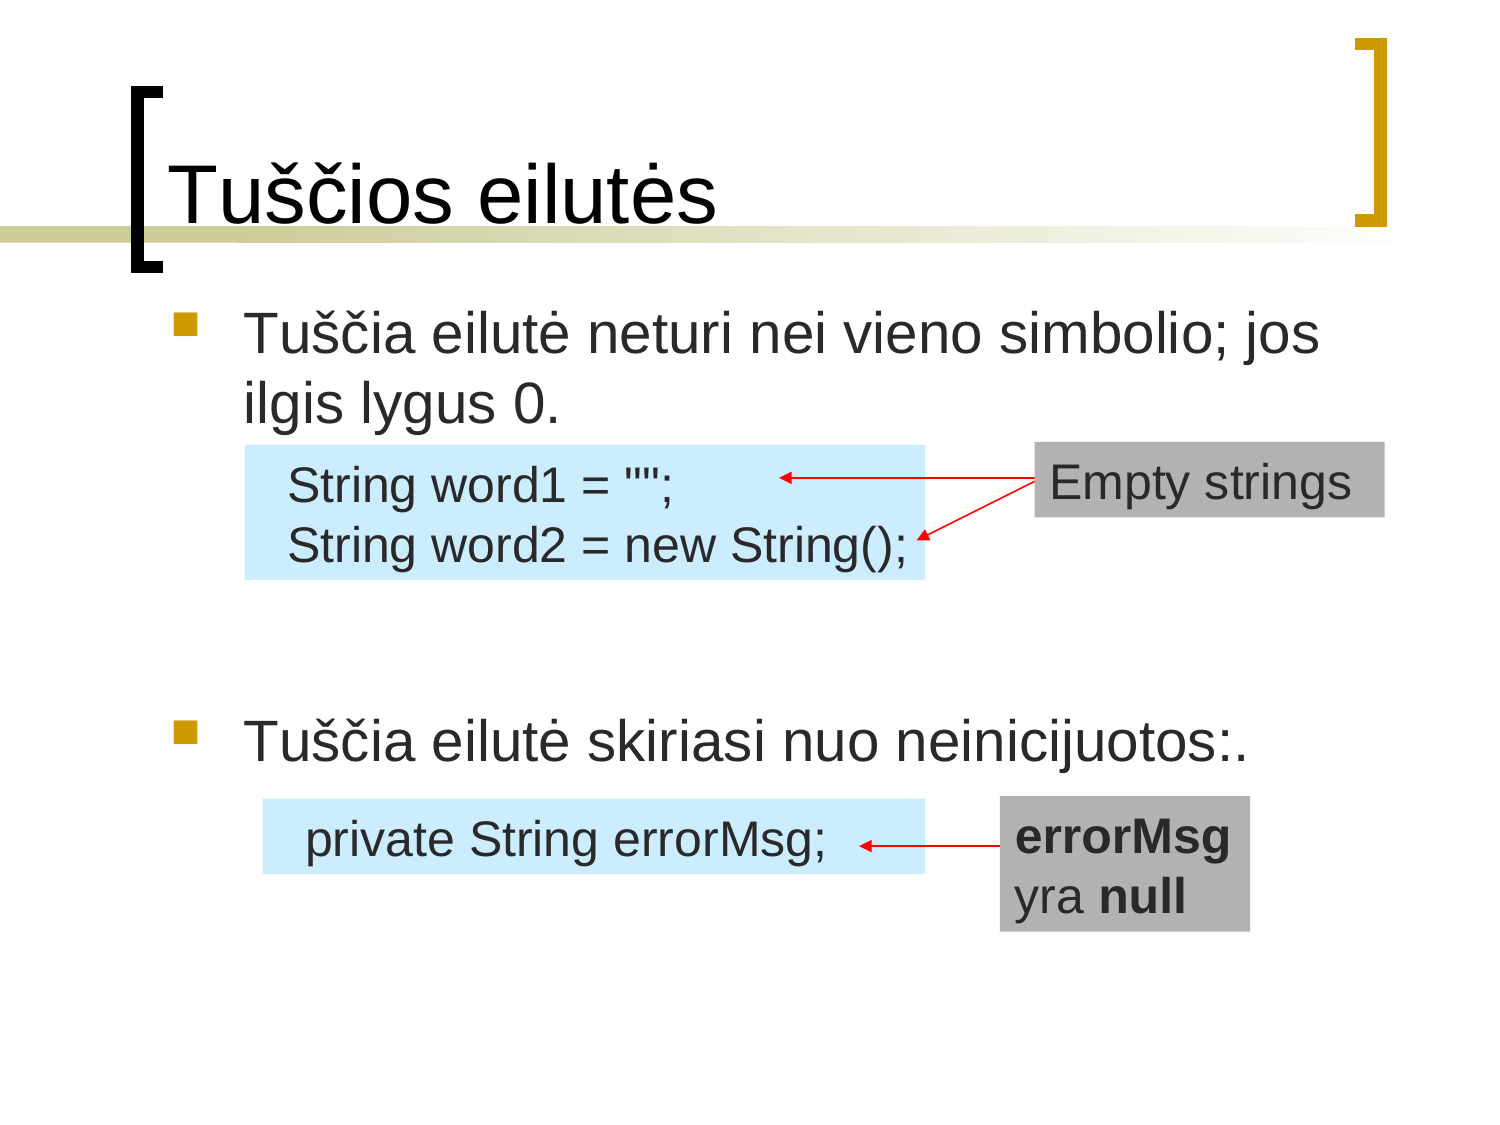

# Tuščios eilutės
Tuščia eilutė neturi nei vieno simbolio; jos ilgis lygus 0.
Tuščia eilutė skiriasi nuo neinicijuotos:.
Empty strings
 String word1 = "";
 String word2 = new String();
errorMsg yra null
 private String errorMsg;